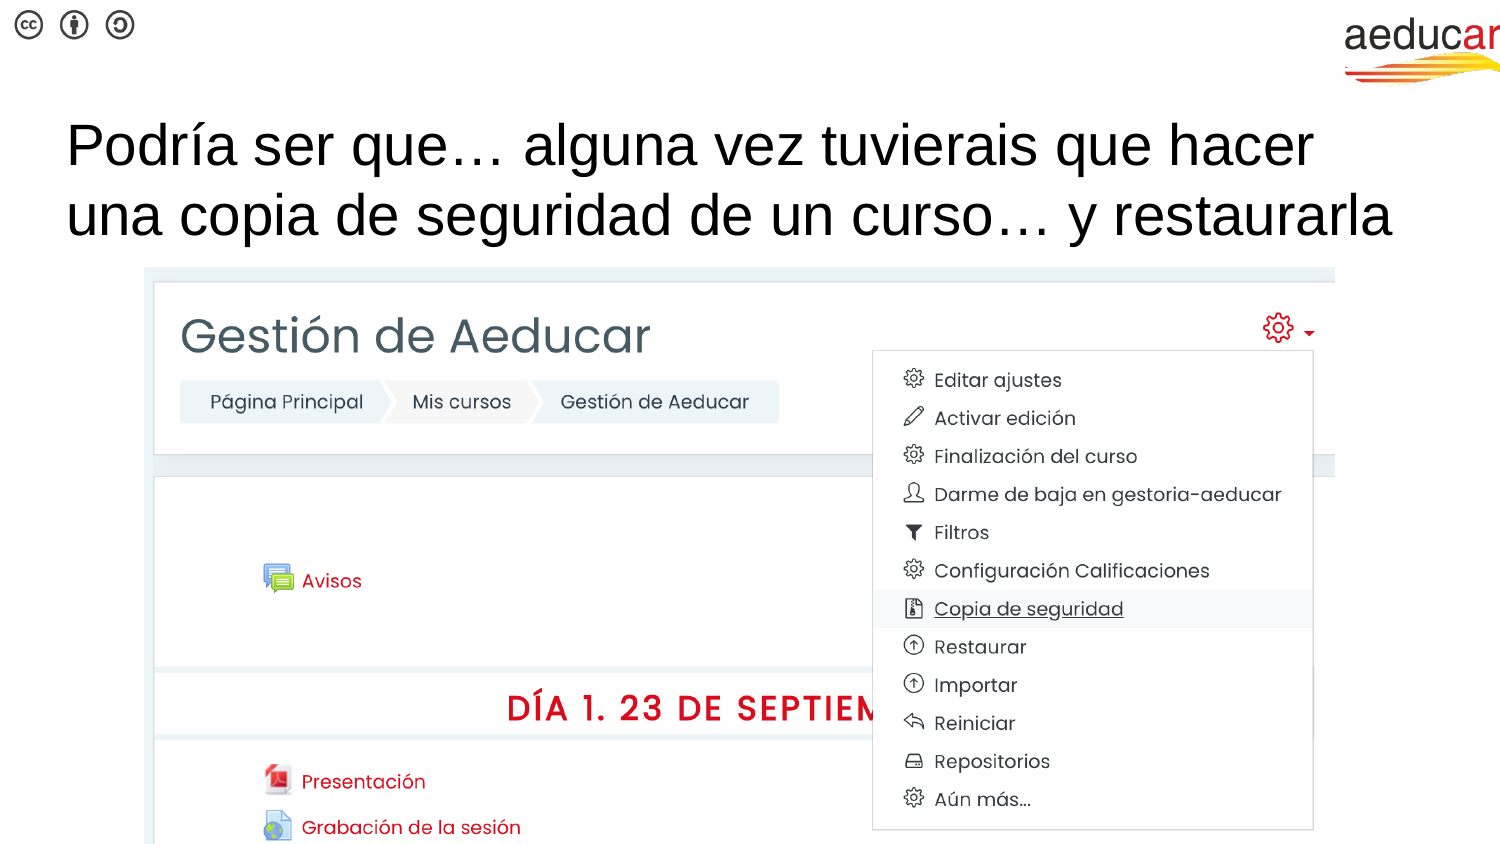

# Podría ser que… alguna vez tuvierais que hacer una copia de seguridad de un curso… y restaurarla